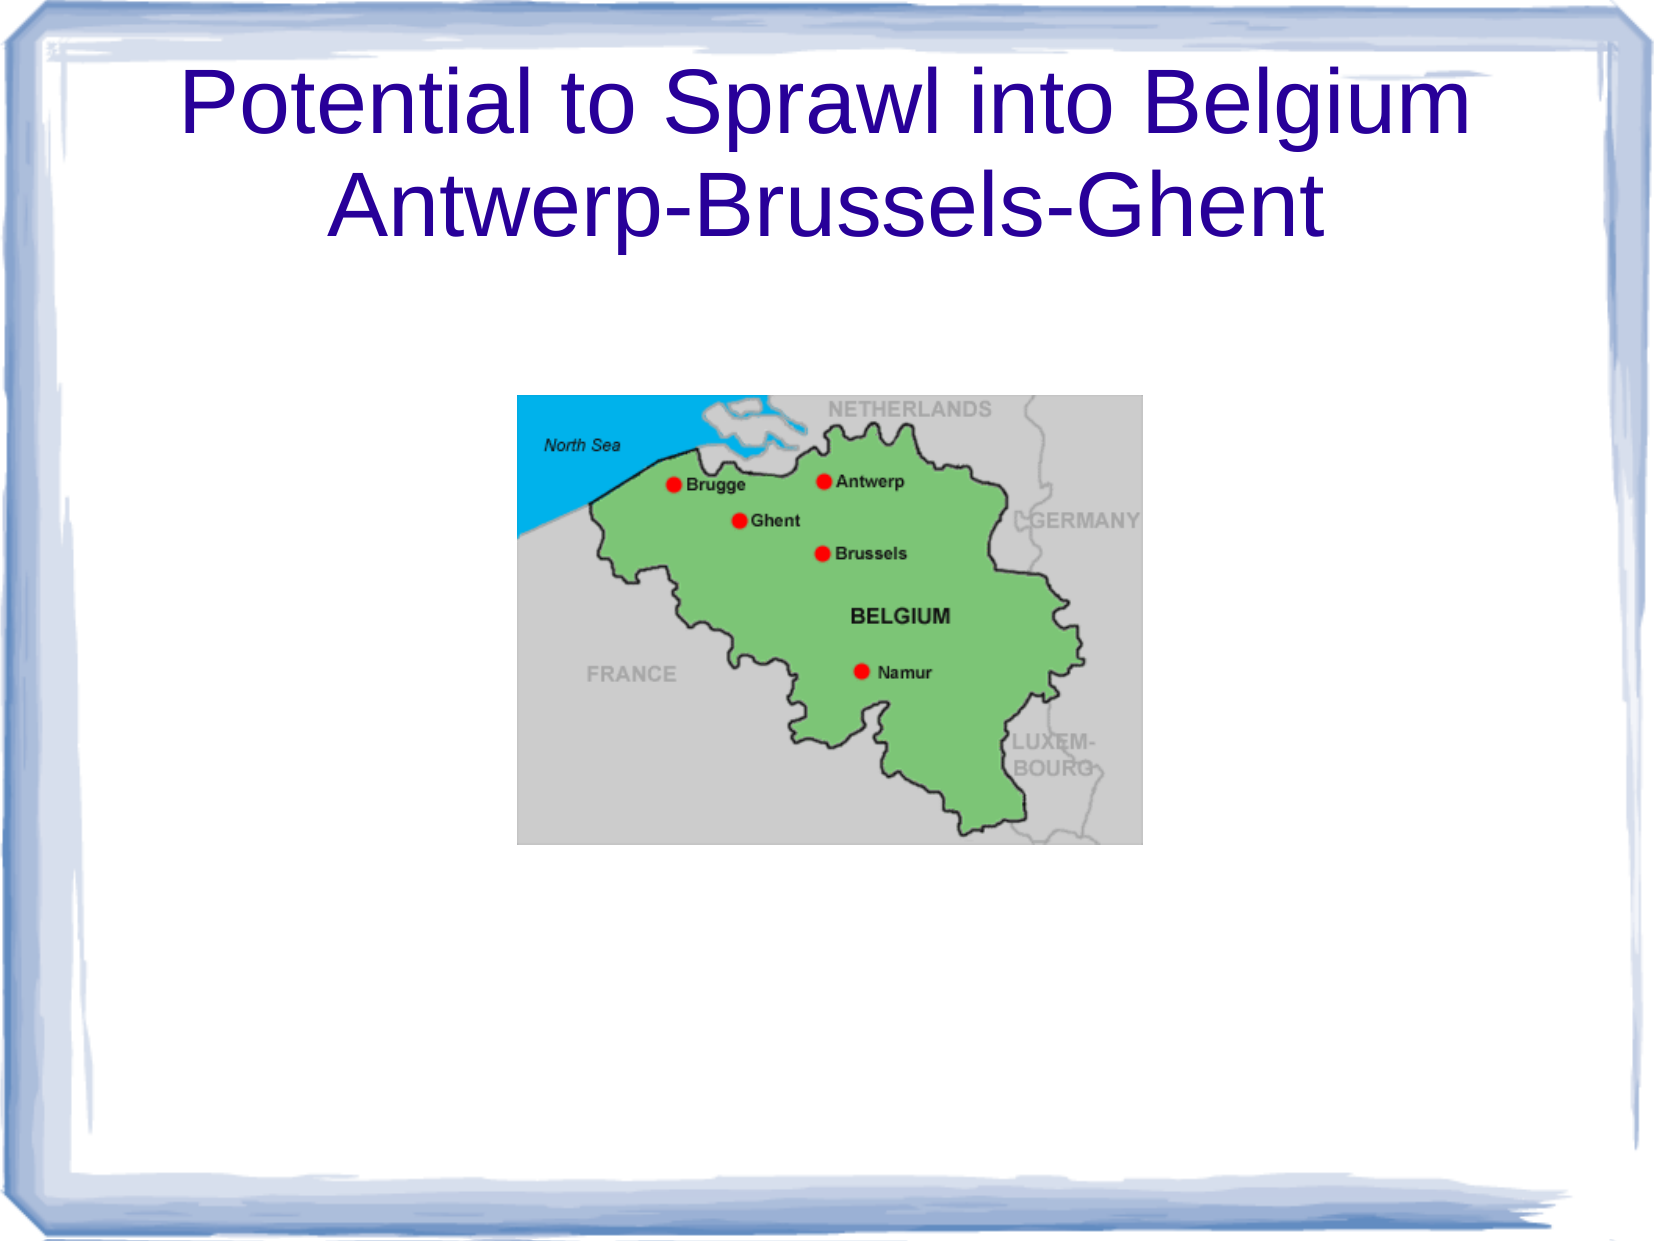

# Potential to Sprawl into Belgium Antwerp-Brussels-Ghent